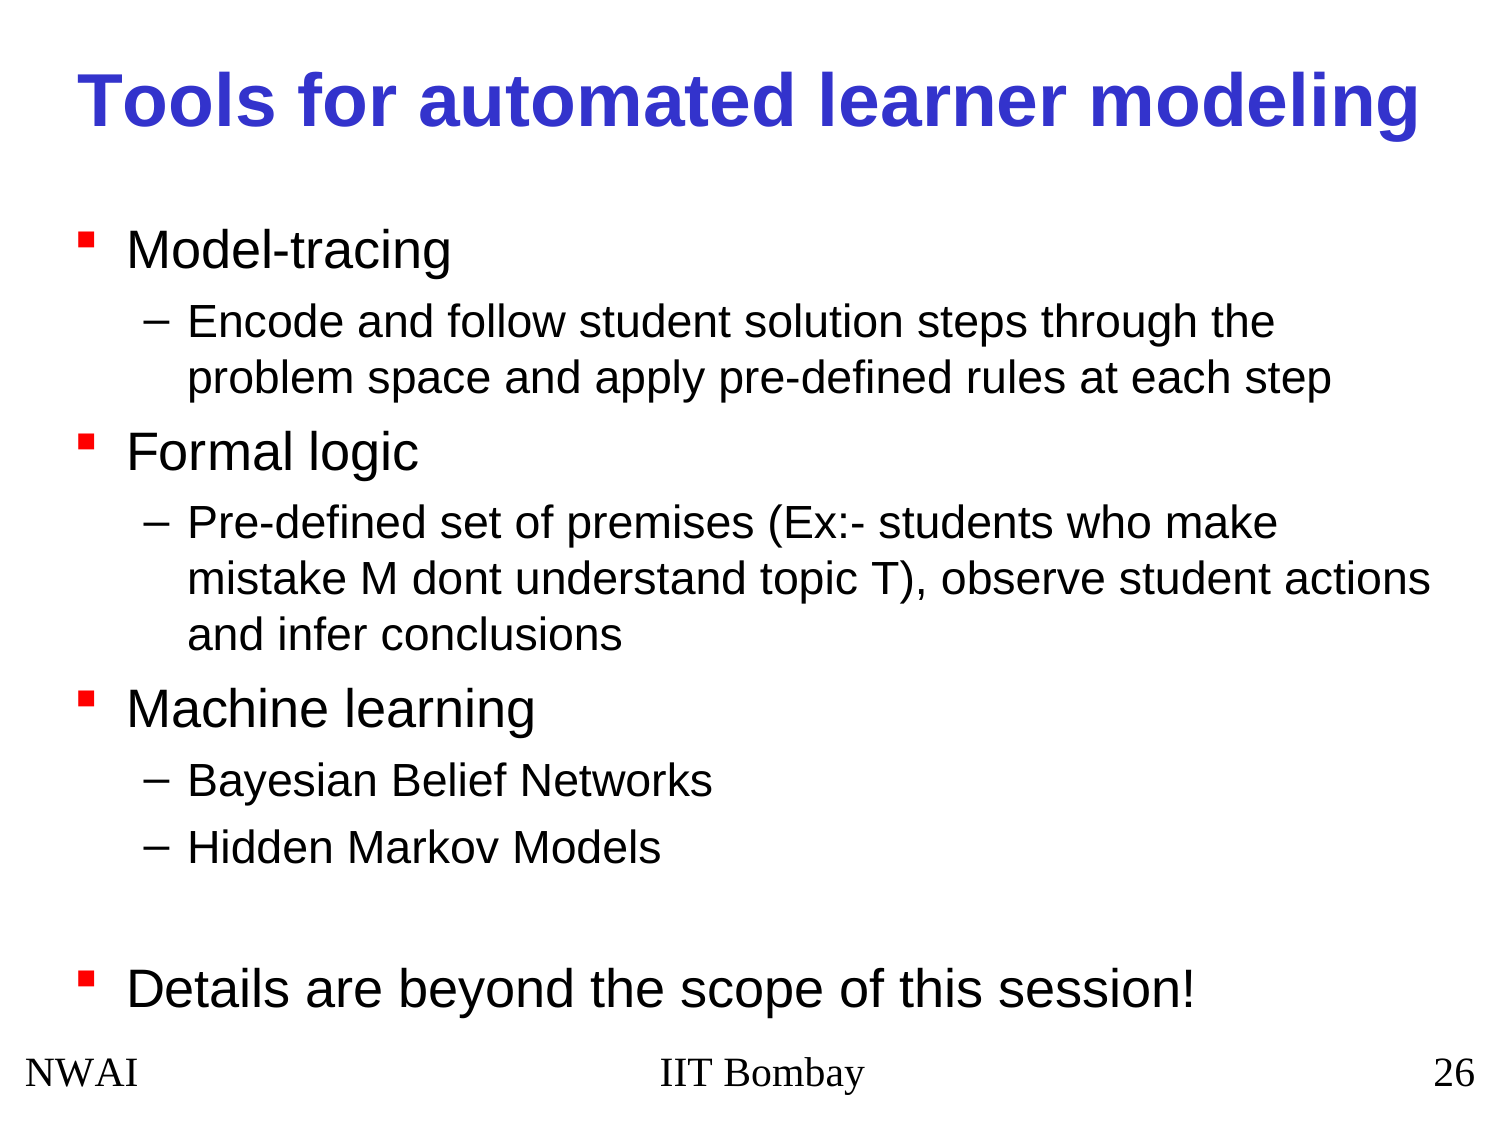

# Tools for automated learner modeling
Model-tracing
Encode and follow student solution steps through the problem space and apply pre-defined rules at each step
Formal logic
Pre-defined set of premises (Ex:- students who make mistake M dont understand topic T), observe student actions and infer conclusions
Machine learning
Bayesian Belief Networks
Hidden Markov Models
Details are beyond the scope of this session!
NWAI
IIT Bombay
26